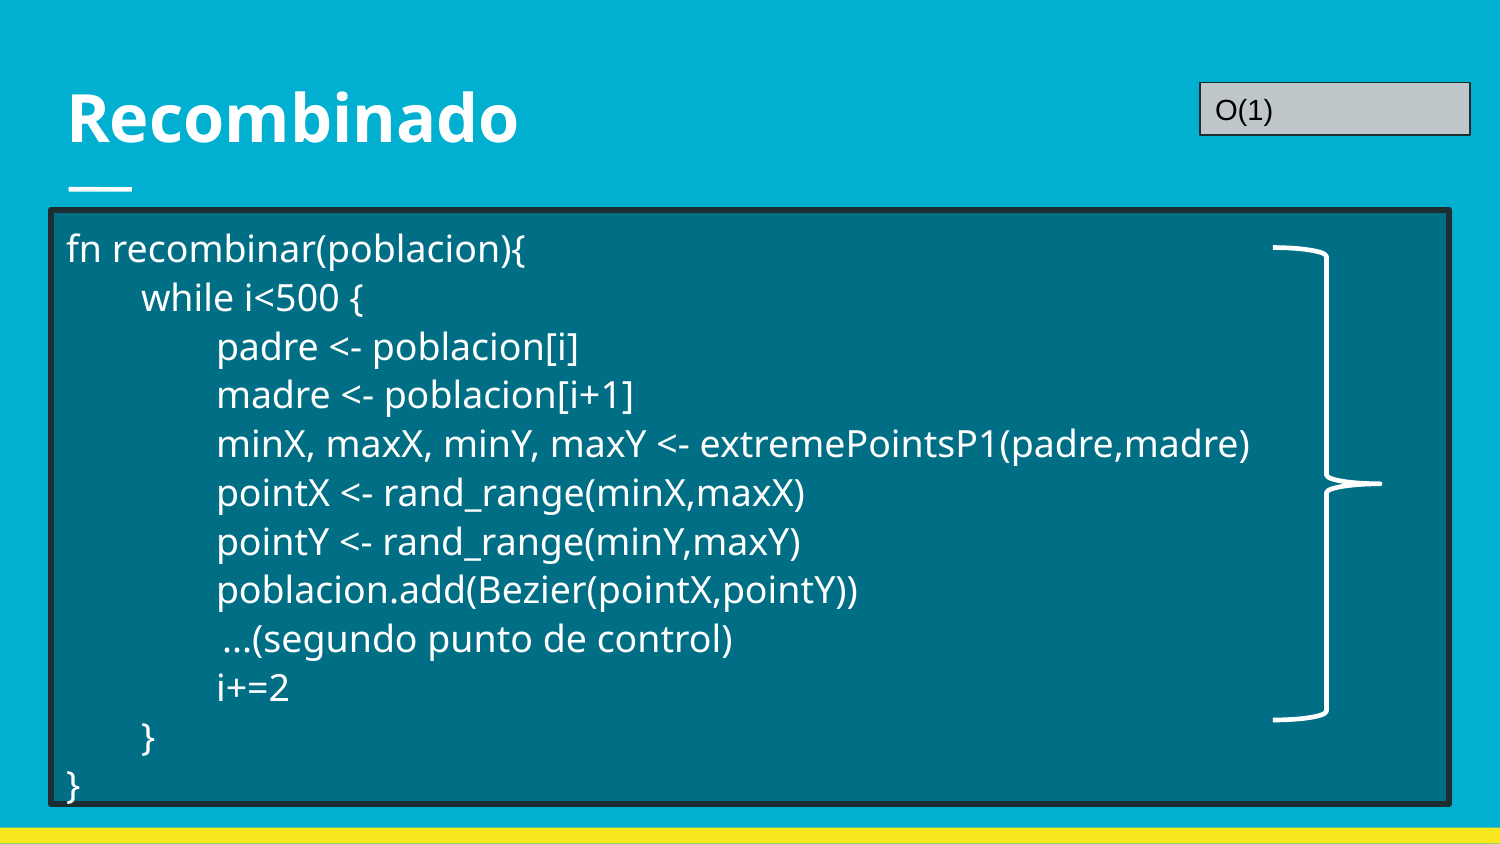

# Recombinado
O(1)
fn recombinar(poblacion){
	while i<500 {
		padre <- poblacion[i]
		madre <- poblacion[i+1]
		minX, maxX, minY, maxY <- extremePointsP1(padre,madre)
		pointX <- rand_range(minX,maxX)
		pointY <- rand_range(minY,maxY)
		poblacion.add(Bezier(pointX,pointY))
 ...(segundo punto de control)
		i+=2
}
}